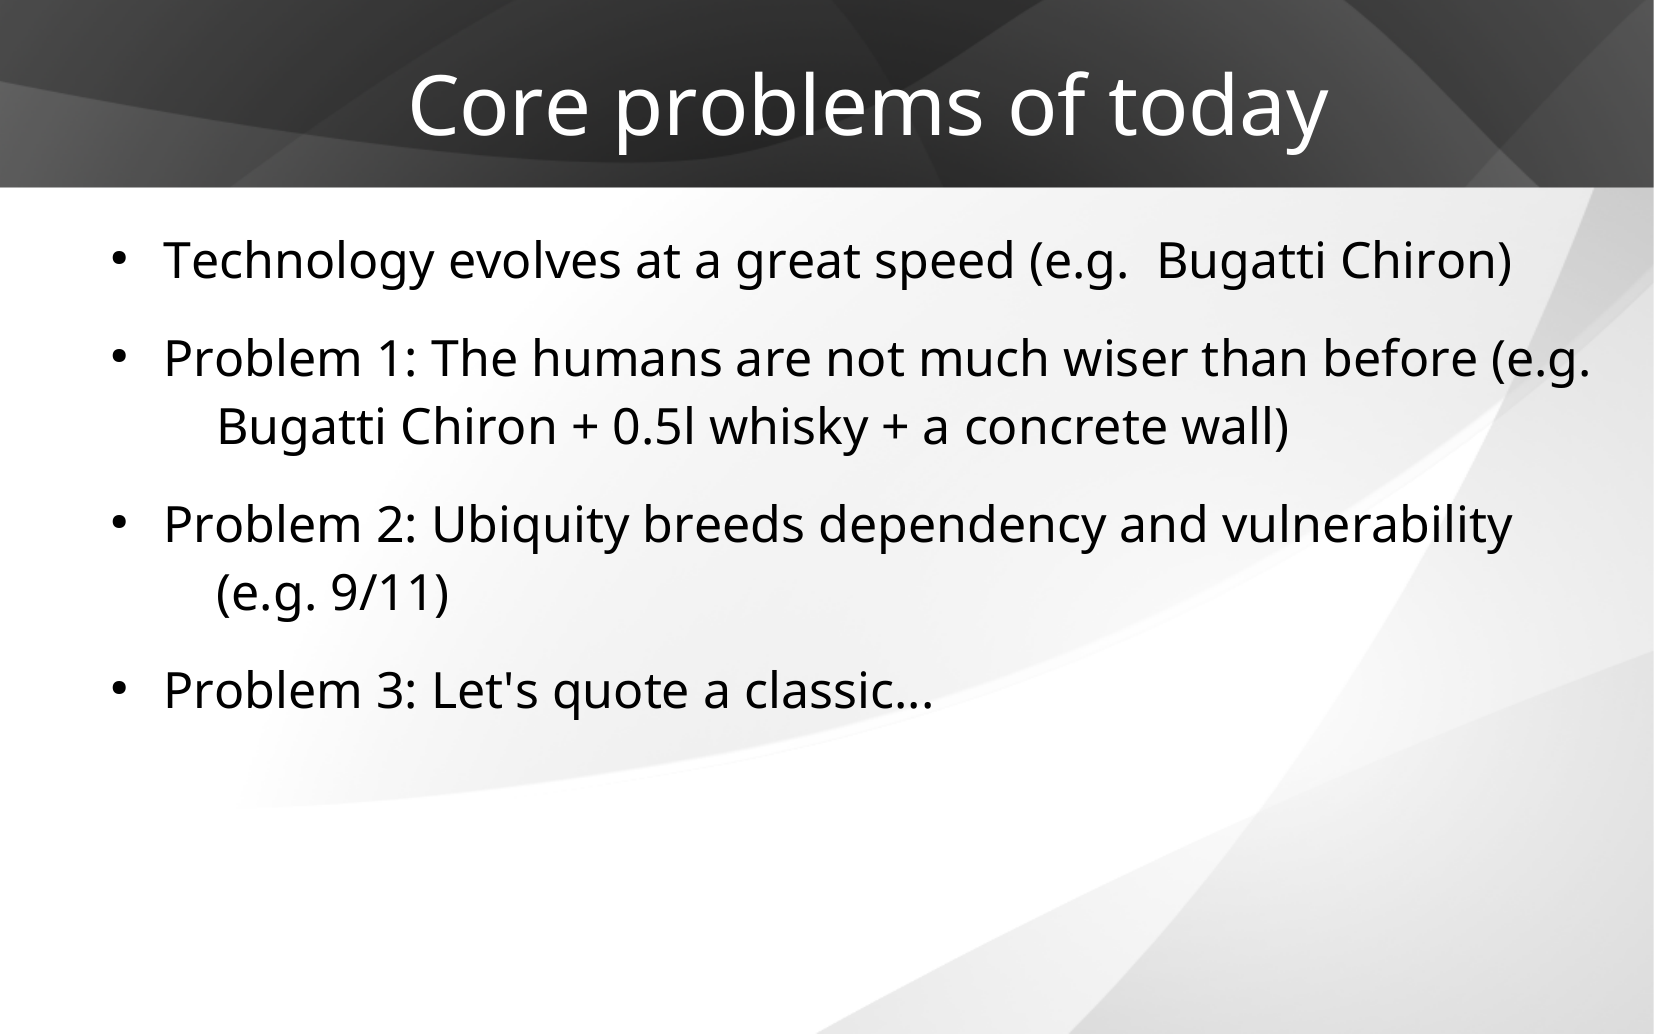

# Core problems of today
Technology evolves at a great speed (e.g. Bugatti Chiron)
Problem 1: The humans are not much wiser than before (e.g. Bugatti Chiron + 0.5l whisky + a concrete wall)
Problem 2: Ubiquity breeds dependency and vulnerability (e.g. 9/11)
Problem 3: Let's quote a classic...